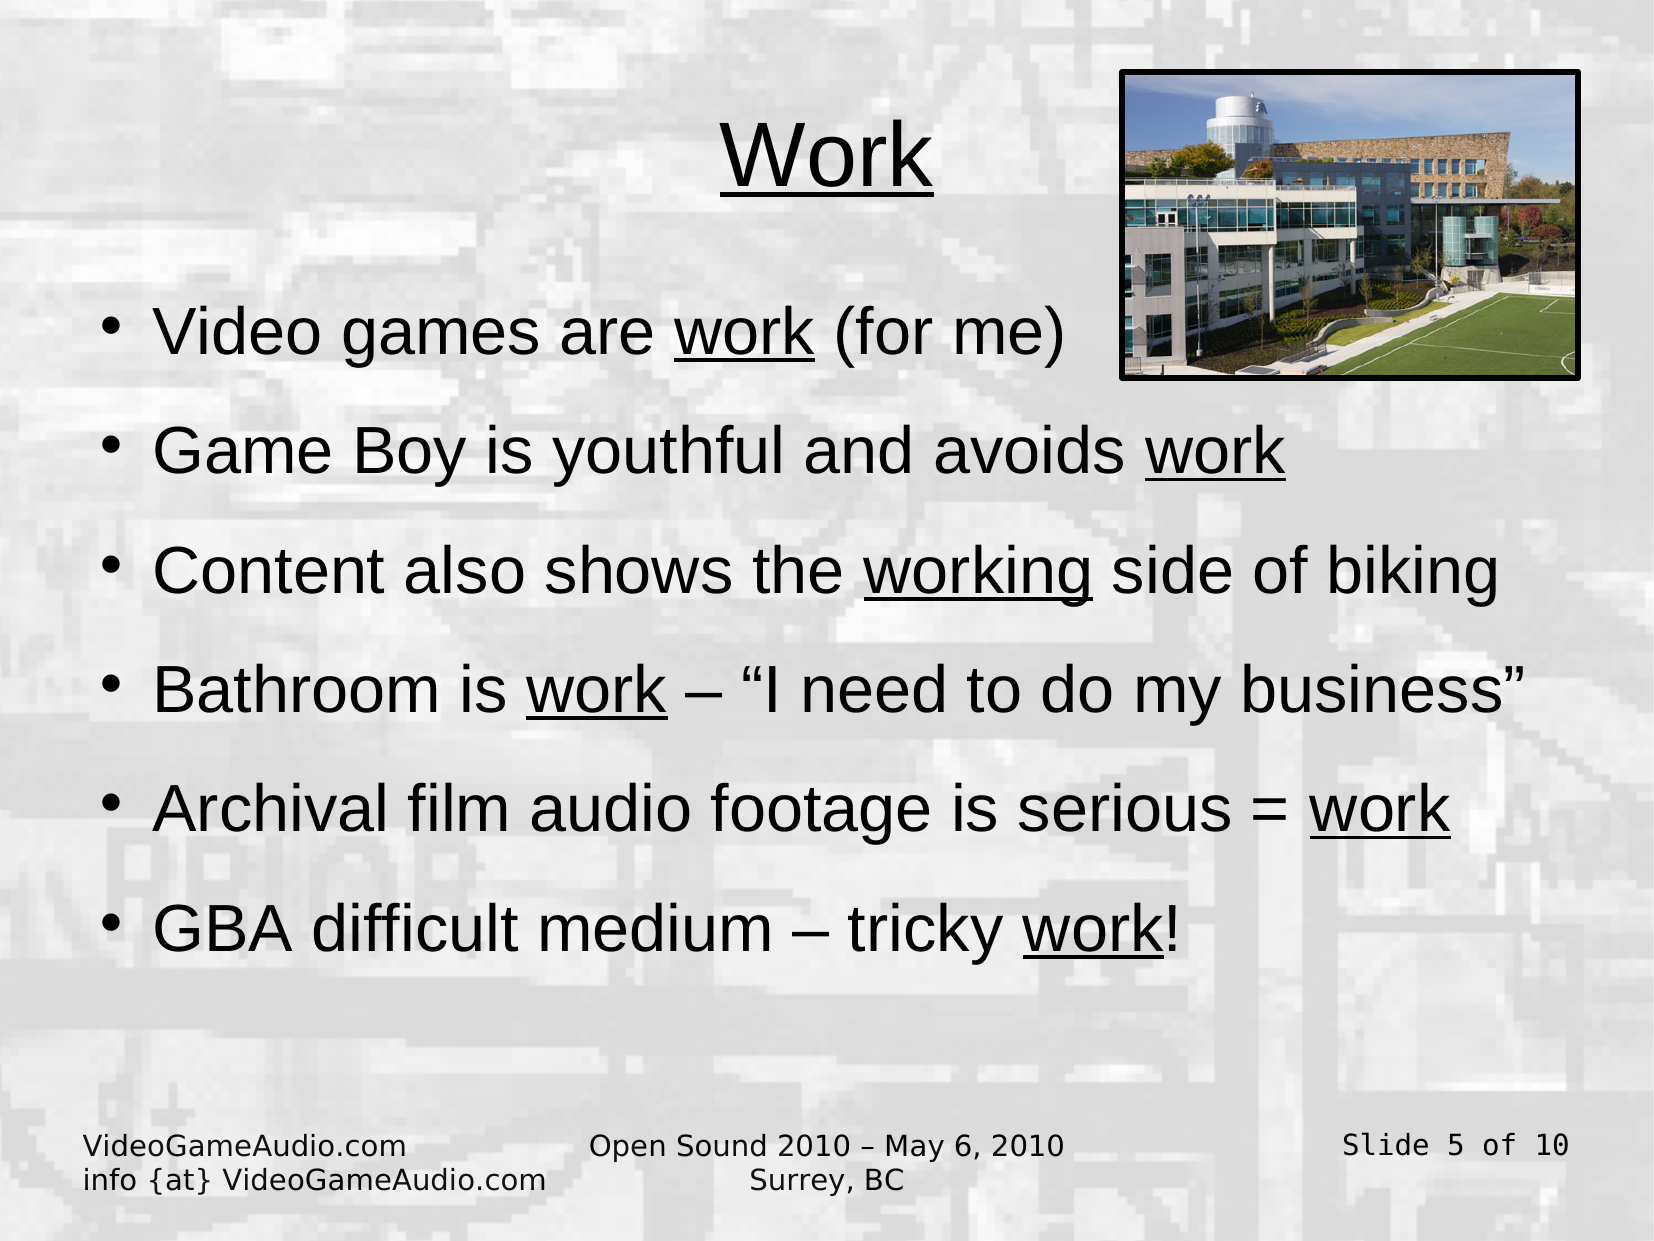

Work
Video games are work (for me)
Game Boy is youthful and avoids work
Content also shows the working side of biking
Bathroom is work – “I need to do my business”
Archival film audio footage is serious = work
GBA difficult medium – tricky work!
5